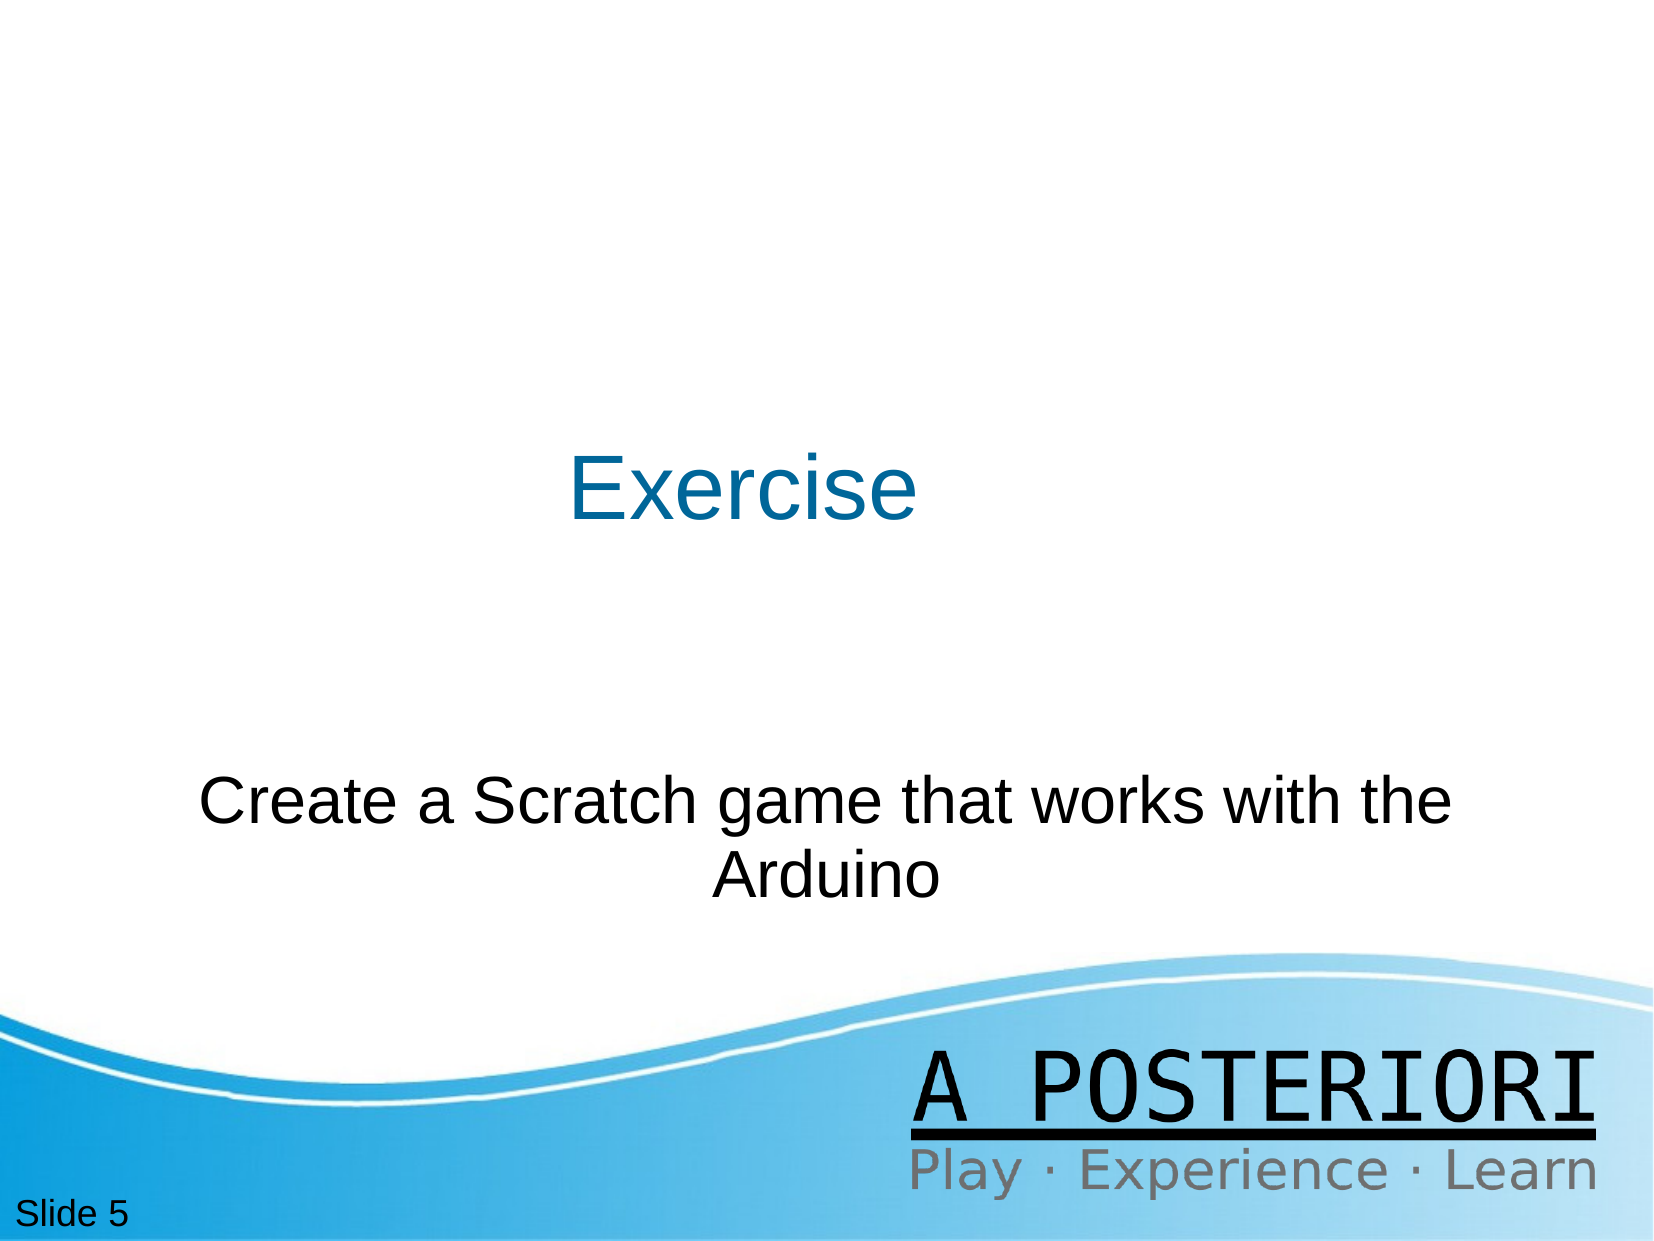

# Exercise
Create a Scratch game that works with the Arduino